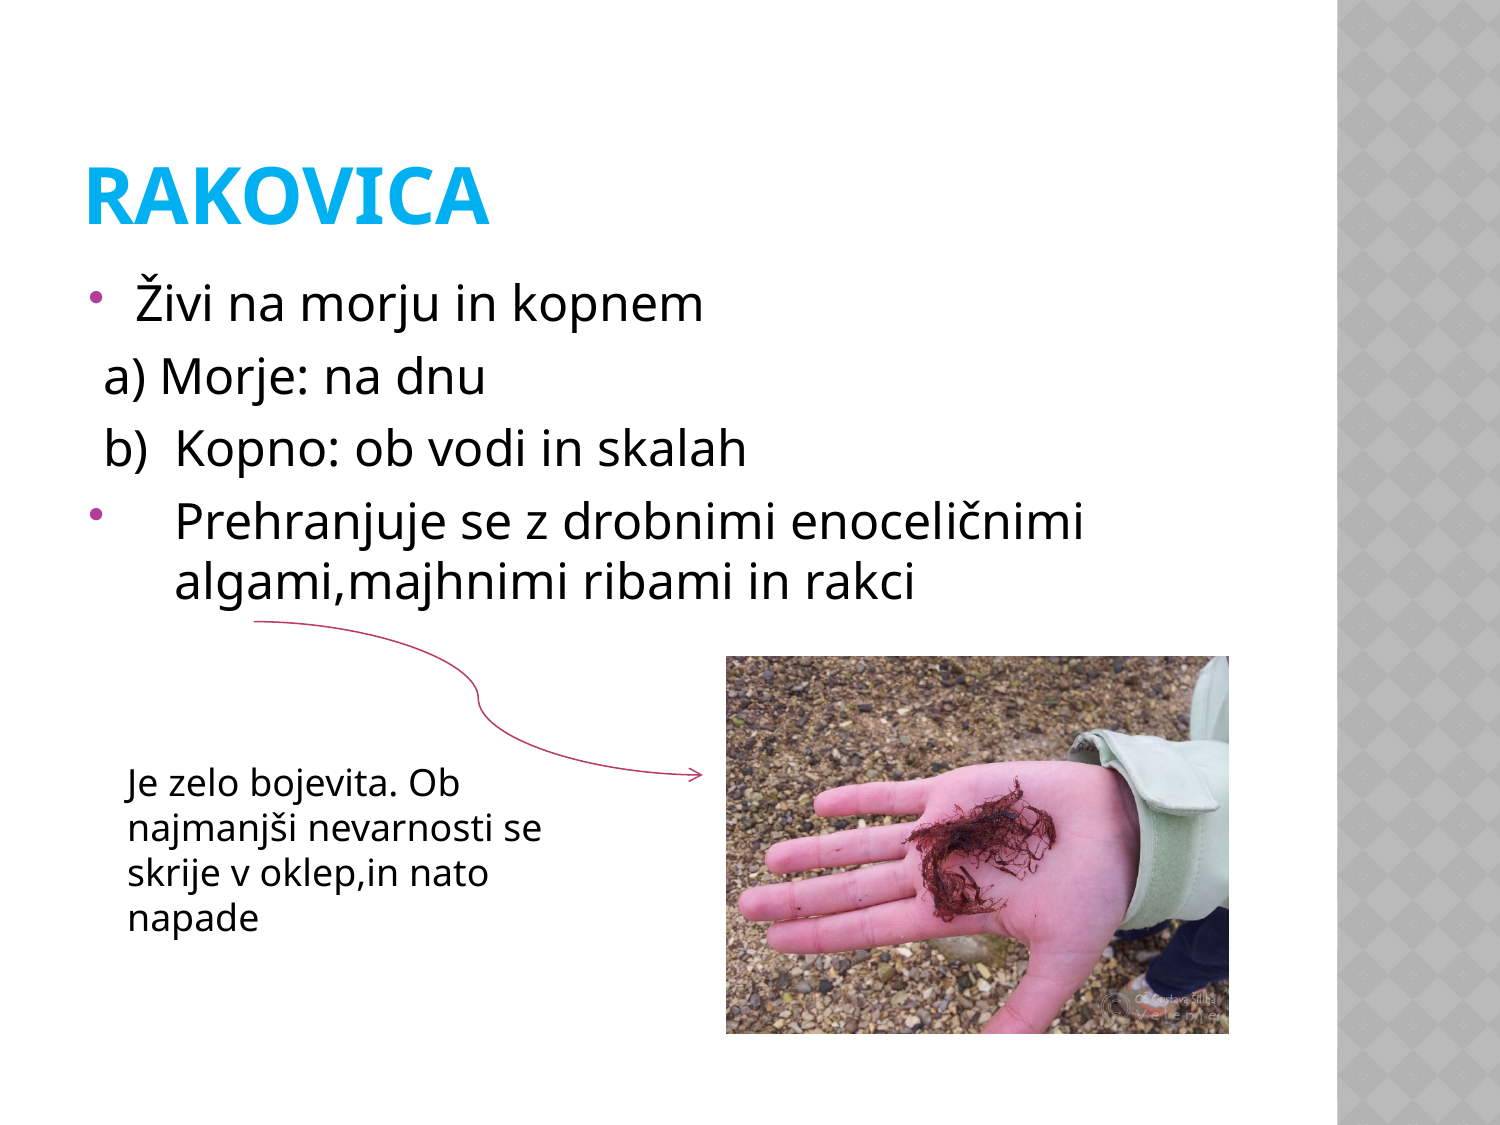

# RAKOVICA
Živi na morju in kopnem
 a) Morje: na dnu
 b) Kopno: ob vodi in skalah
Prehranjuje se z drobnimi enoceličnimi algami,majhnimi ribami in rakci
Je zelo bojevita. Ob najmanjši nevarnosti se skrije v oklep,in nato napade